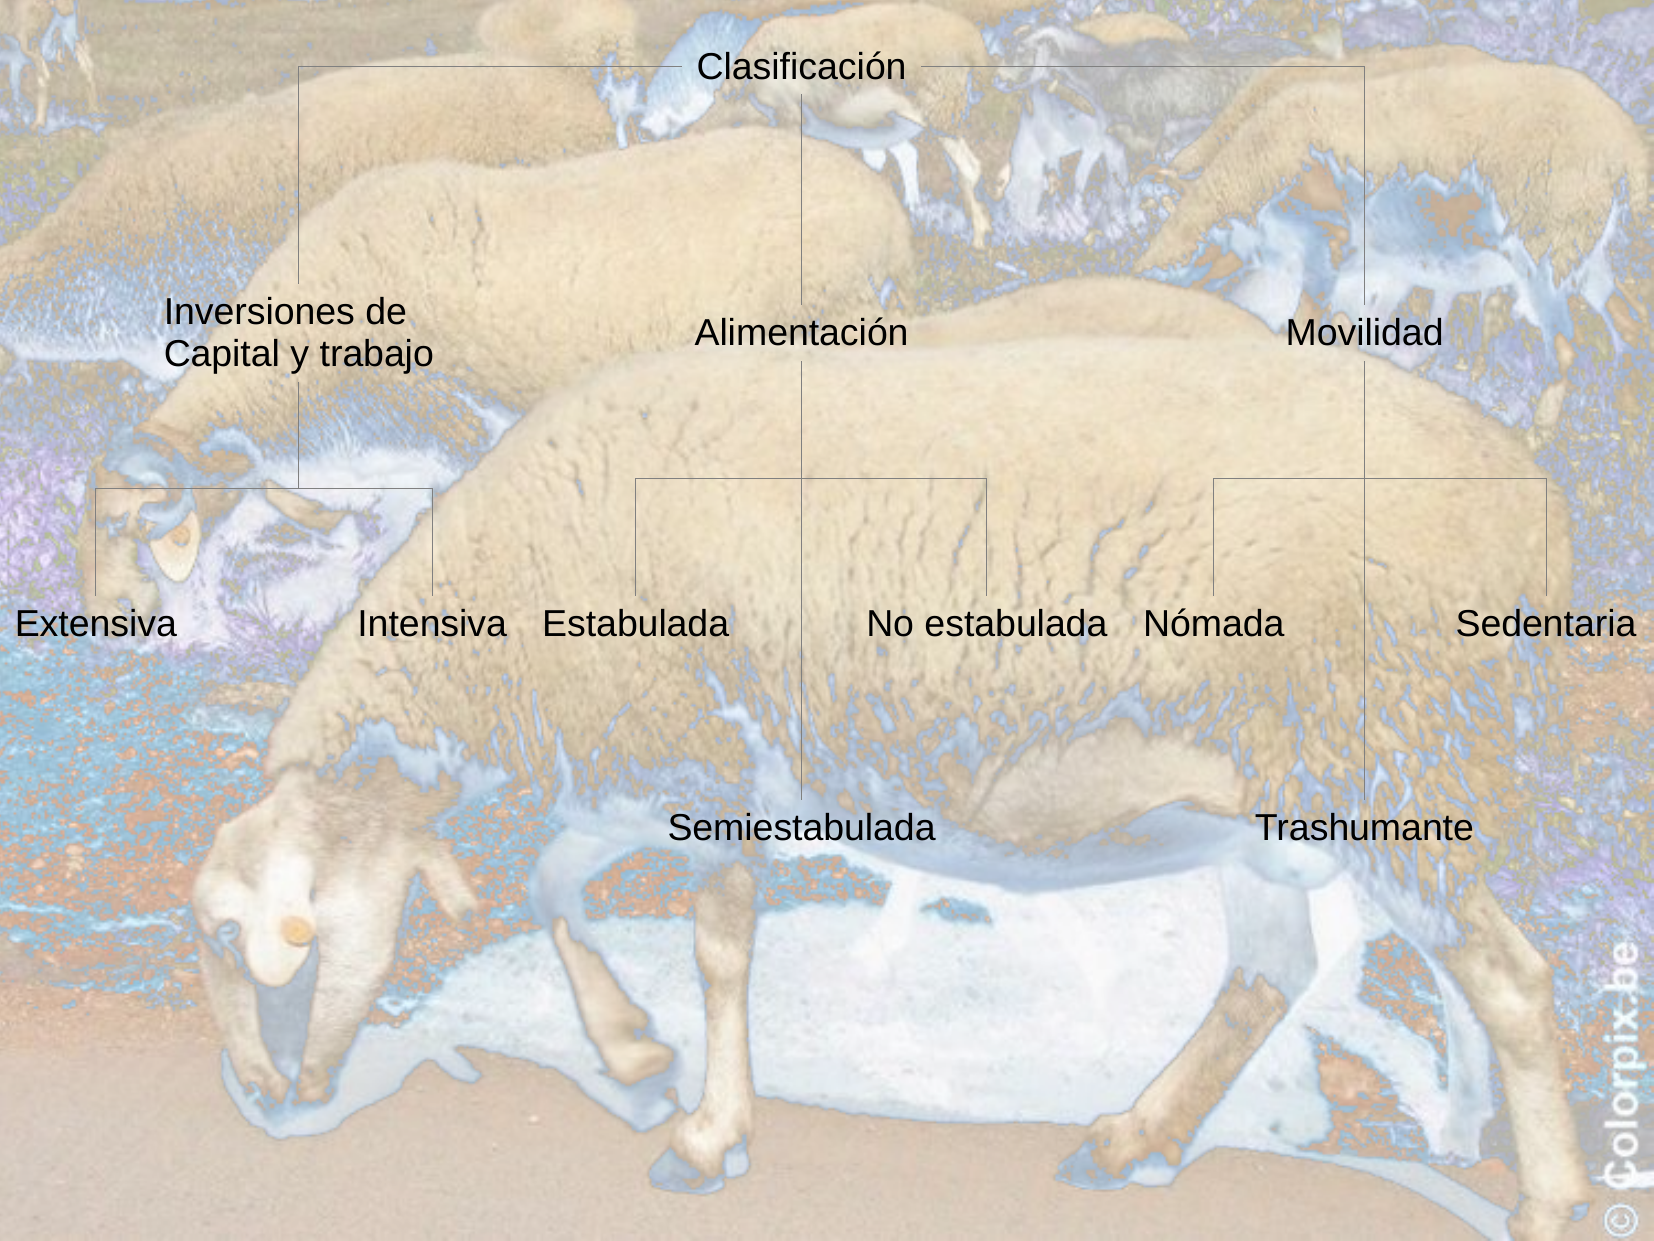

Clasificación
Inversiones de
Capital y trabajo
Alimentación
Movilidad
Extensiva
Intensiva
Estabulada
No estabulada
Nómada
Sedentaria
Semiestabulada
Trashumante